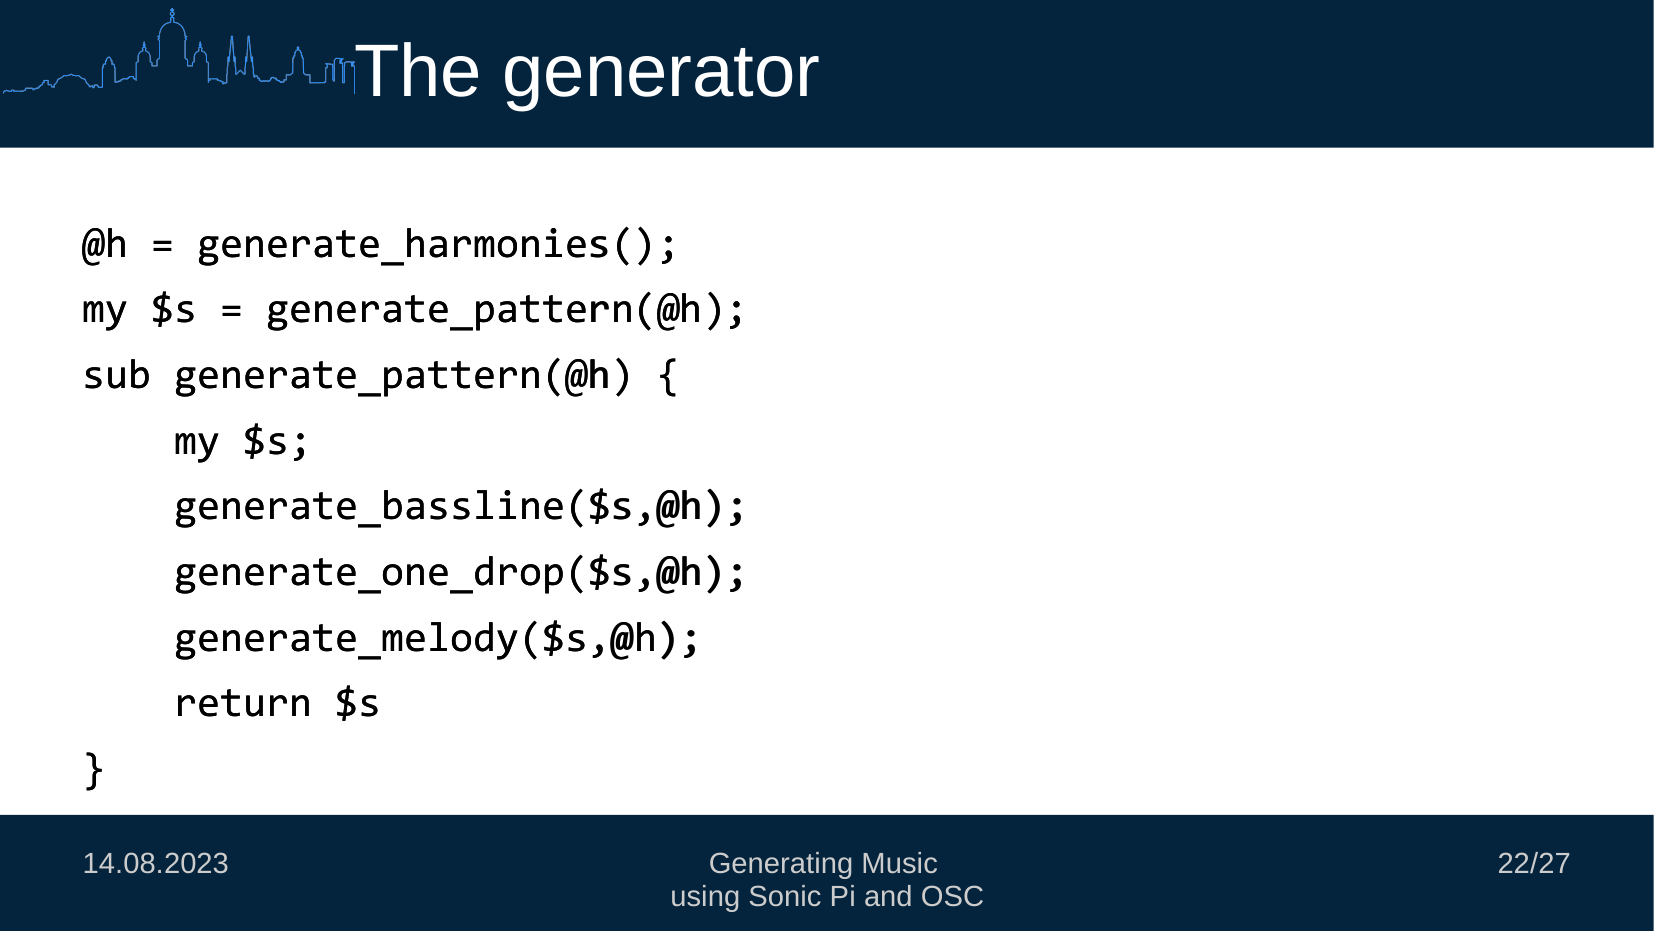

# The generator
@h = generate_harmonies();
my $s = generate_pattern(@h);
sub generate_pattern(@h) {
 my $s;
 generate_bassline($s,@h);
 generate_one_drop($s,@h);
 generate_melody($s,@h);
 return $s
}
@h = generate_harmonies();
my $s = generate_pattern(@h);
sub generate_pattern(@h) {
 my $s;
 generate_bassline($s,@h);
 generate_one_drop($s,@h);
 generate_melody($s,@h);
 return $s
}
08. März 2019
22